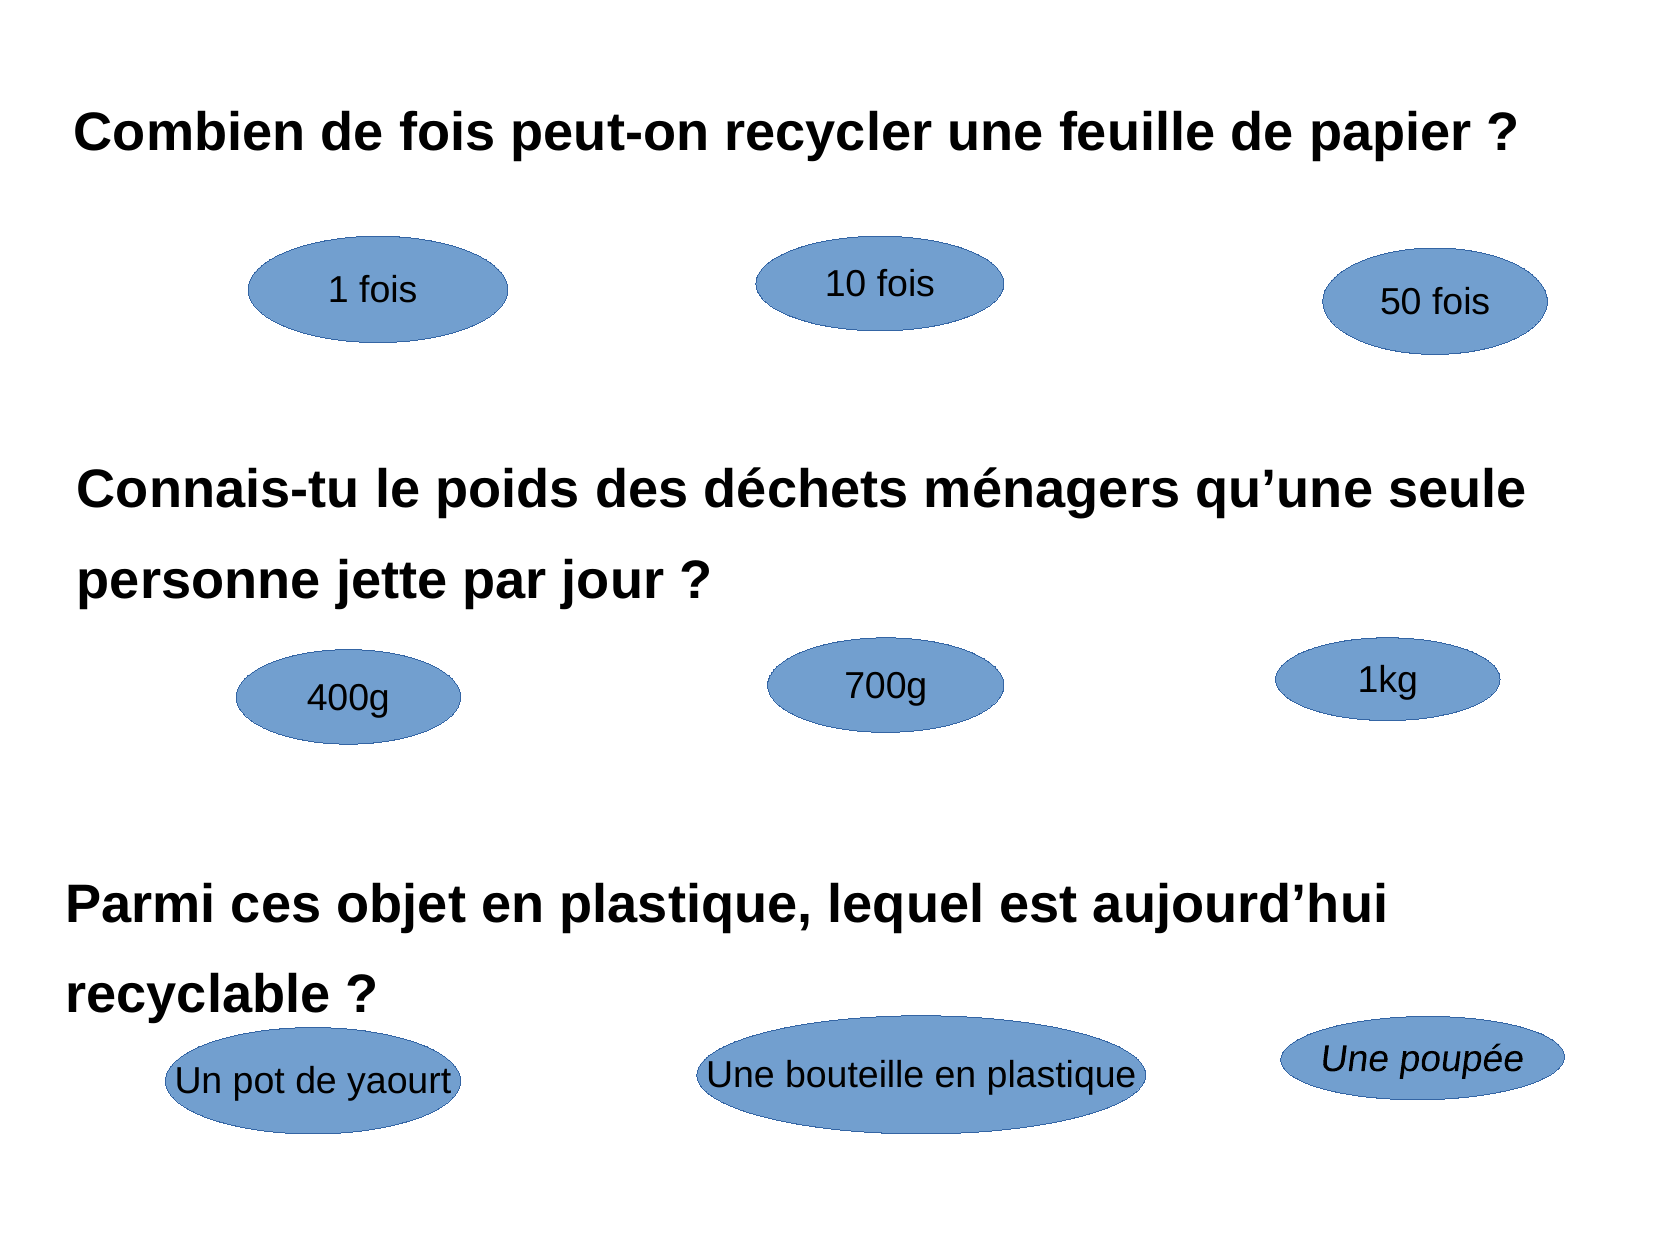

Combien de fois peut-on recycler une feuille de papier ?
1 fois
10 fois
50 fois
Connais-tu le poids des déchets ménagers qu’une seule
personne jette par jour ?
700g
1kg
400g
Parmi ces objet en plastique, lequel est aujourd’hui
recyclable ?
Une bouteille en plastique
Une poupée
Un pot de yaourt